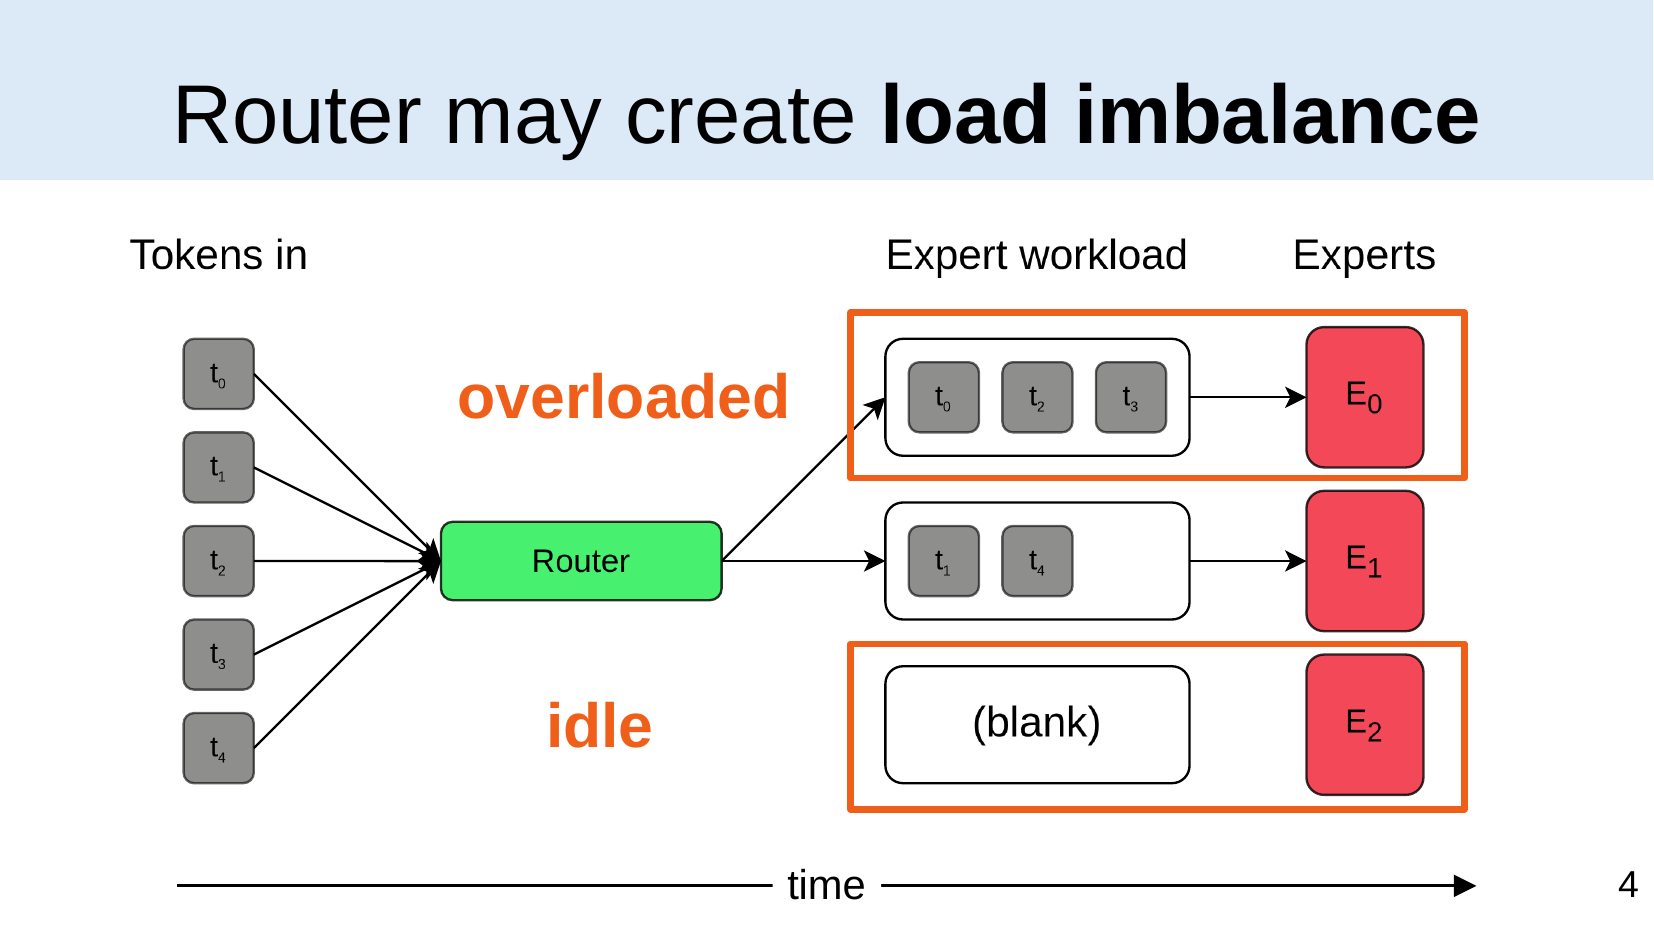

# Router may create load imbalance
overloaded
idle
time